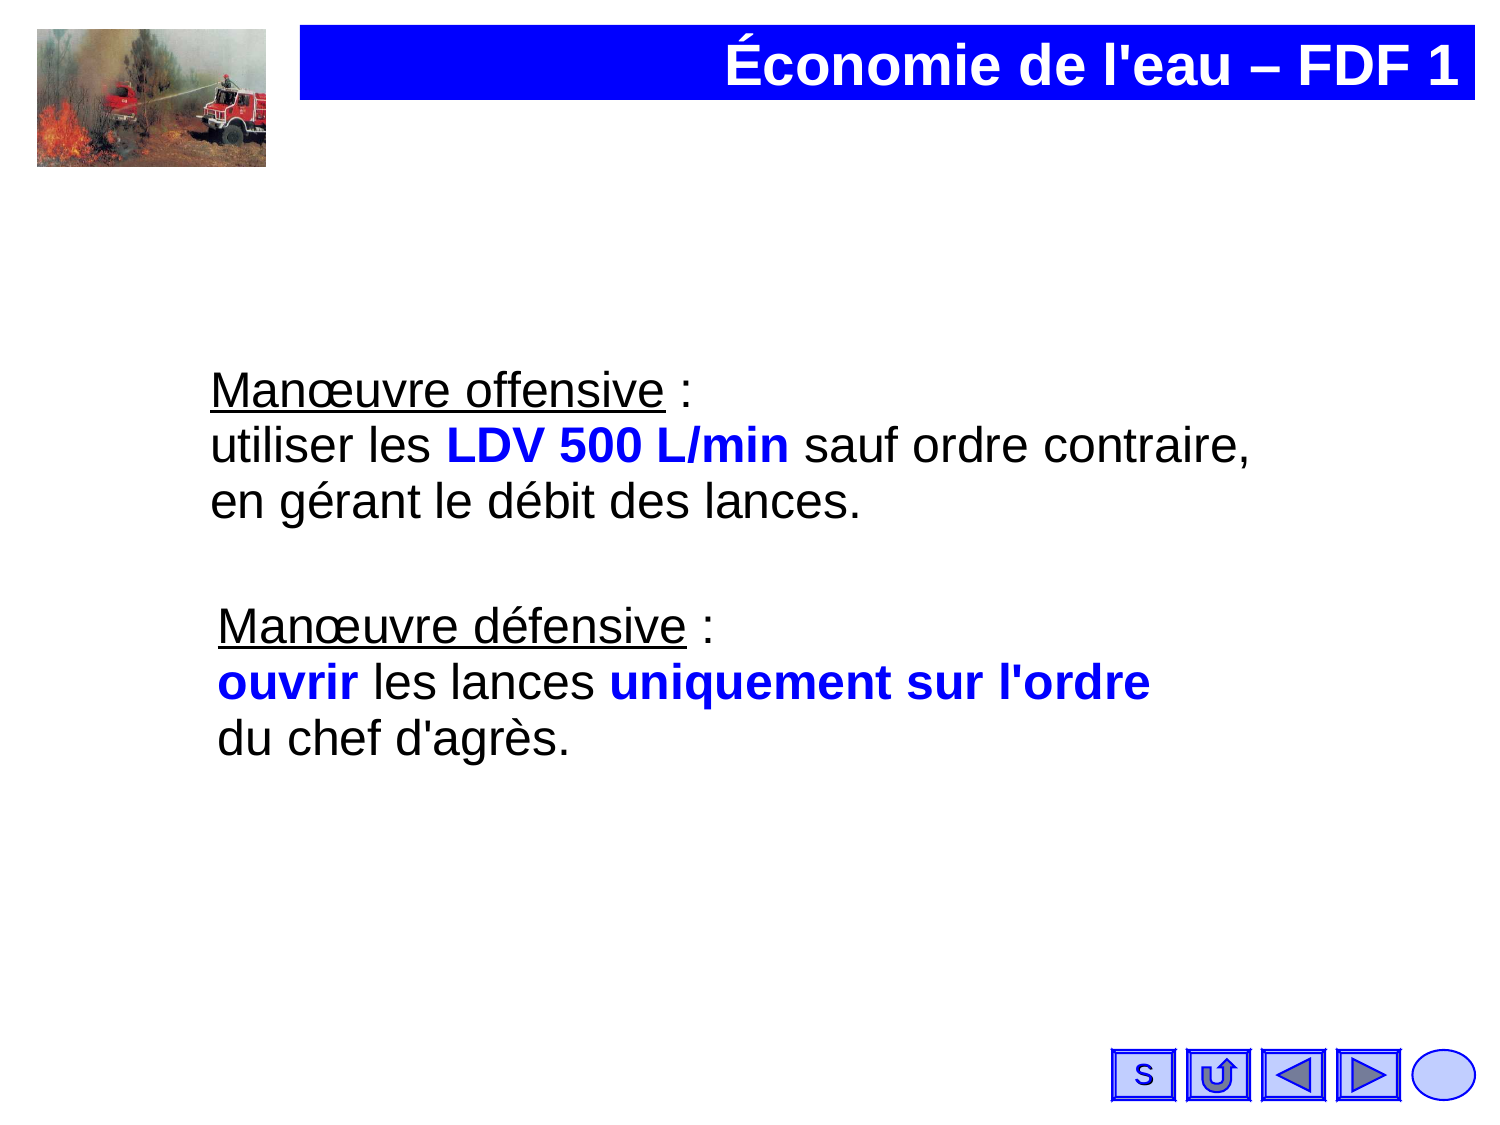

Économie de l'eau – FDF 1
Manœuvre offensive :
utiliser les LDV 500 L/min sauf ordre contraire,
en gérant le débit des lances.
Manœuvre défensive :
ouvrir les lances uniquement sur l'ordre
du chef d'agrès.